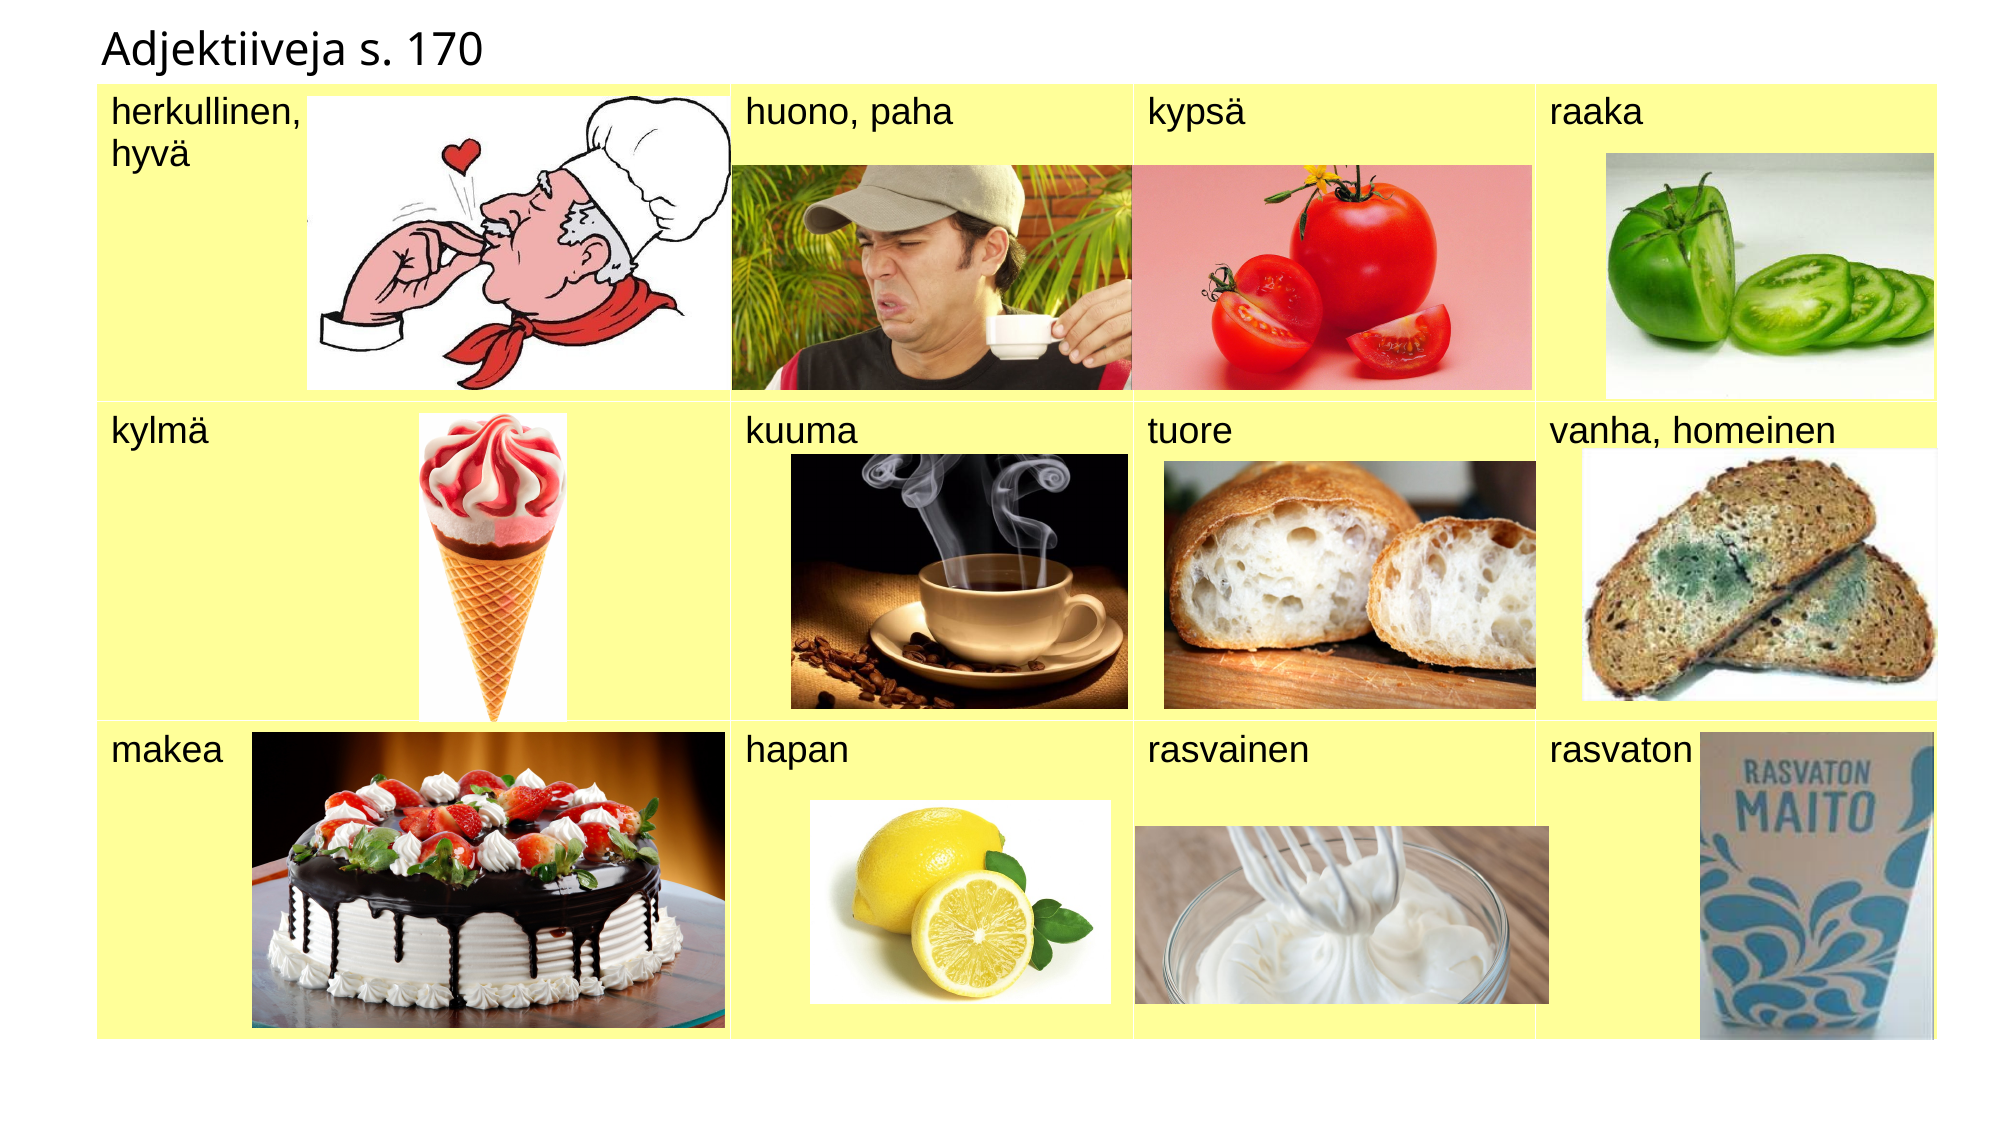

# Adjektiiveja s. 170
| herkullinen, hyvä | huono, paha | kypsä | raaka |
| --- | --- | --- | --- |
| kylmä | kuuma | tuore | vanha, homeinen |
| makea | hapan | rasvainen | rasvaton |